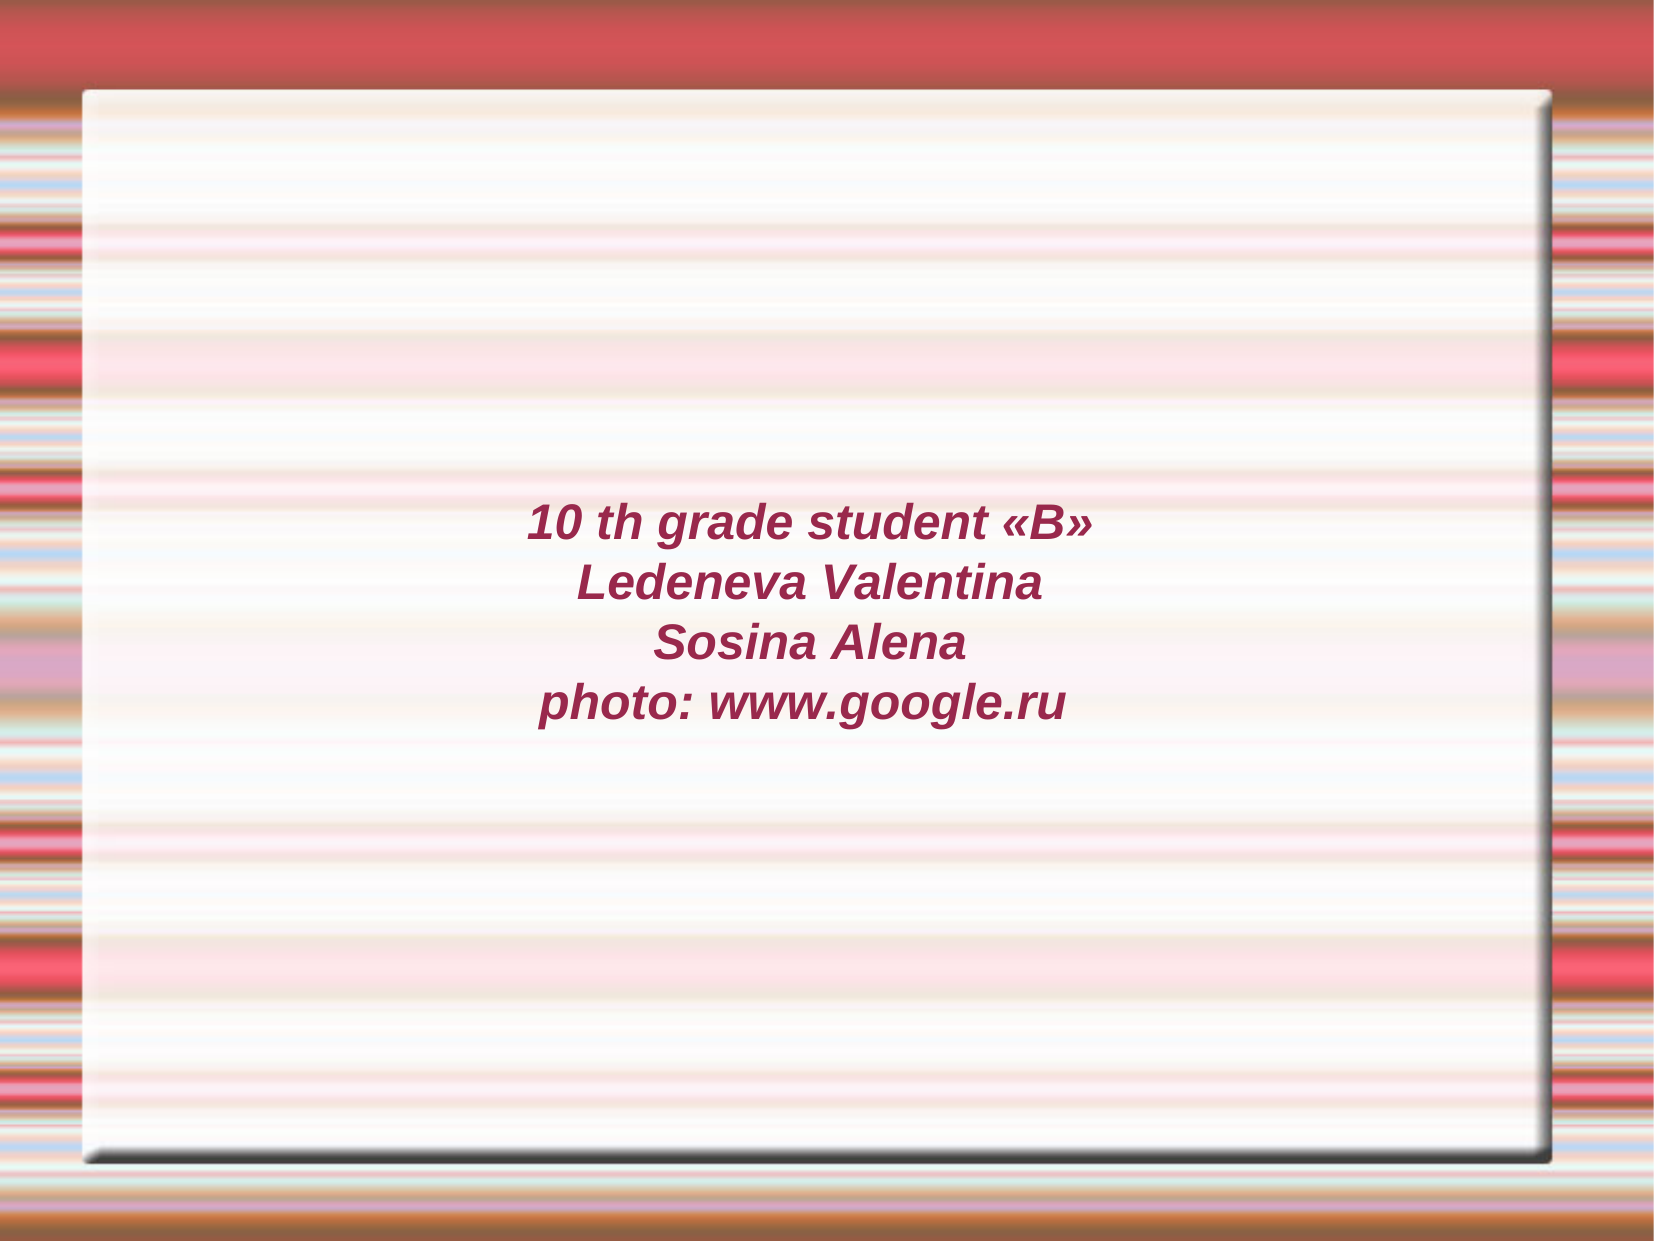

# 10 th grade student «B» Ledeneva Valentina Sosina Alena photo: www.google.ru